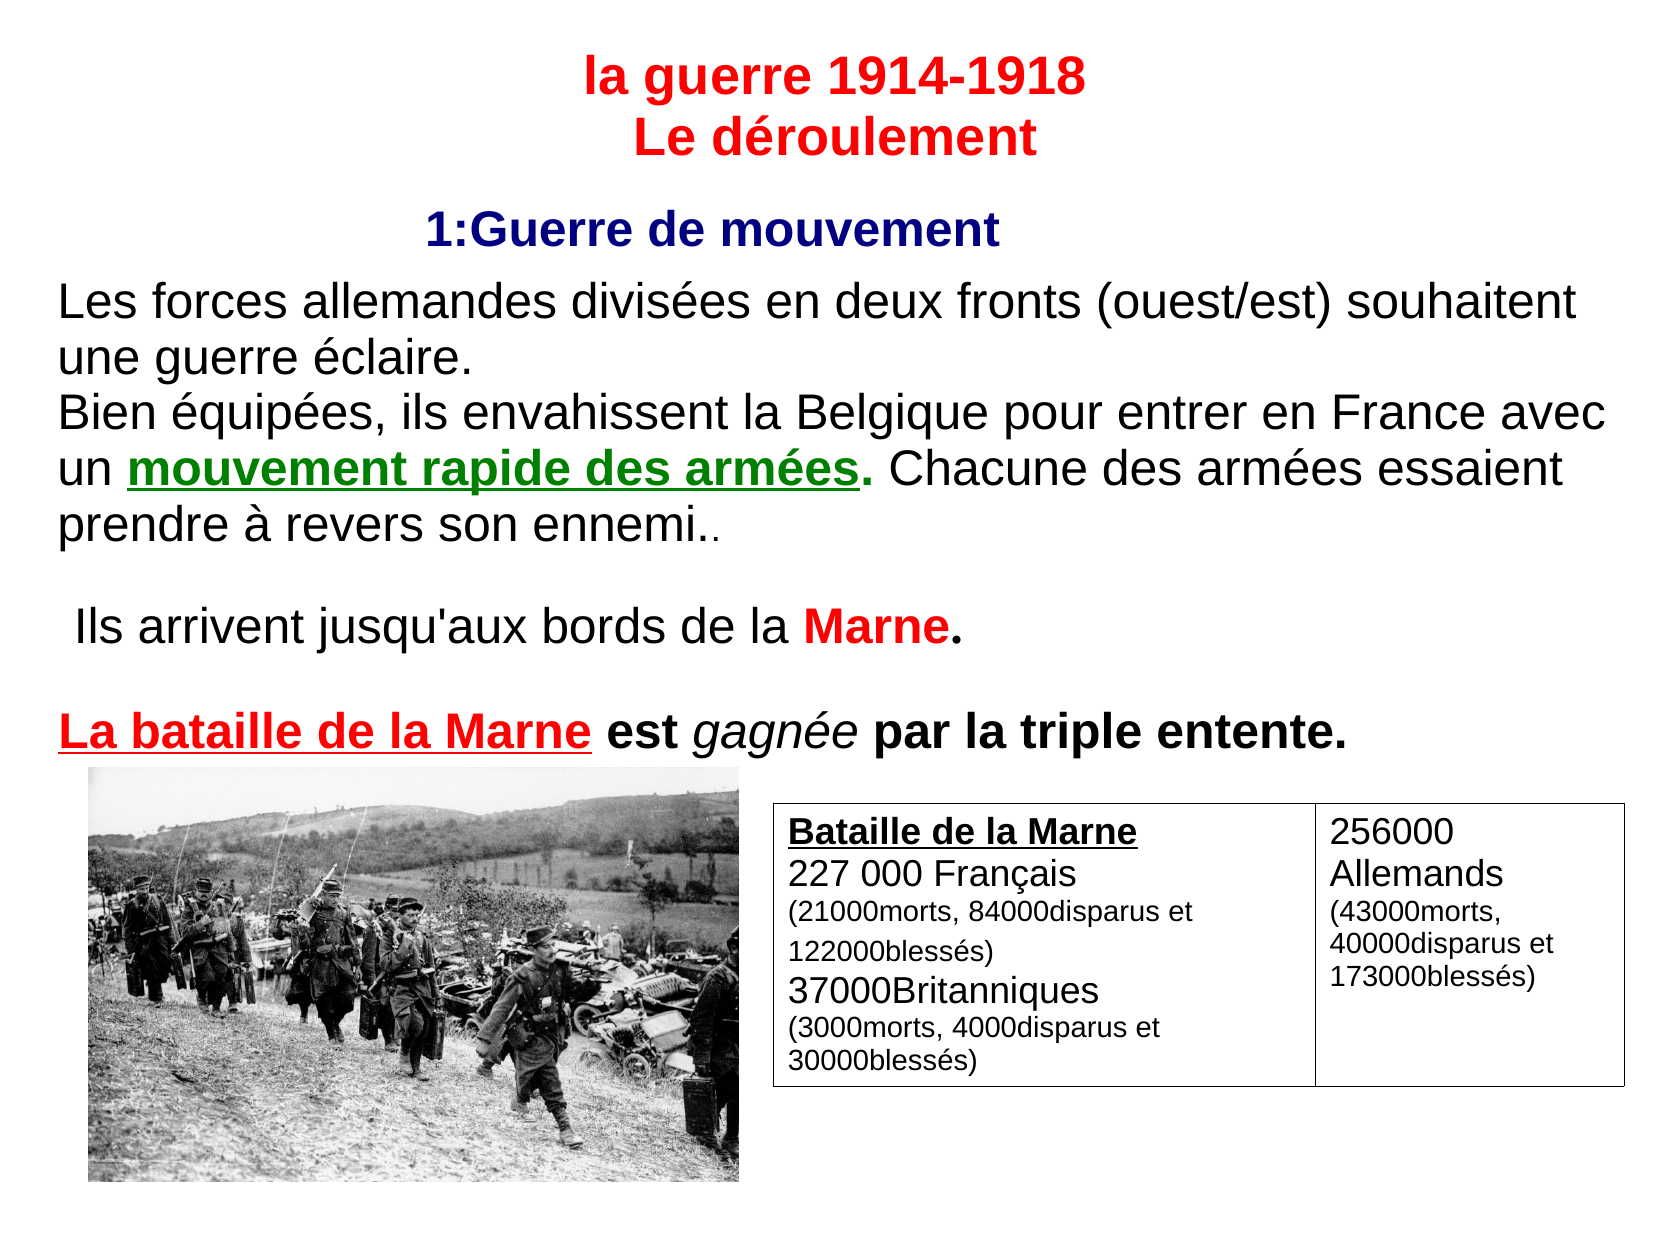

la guerre 1914-1918
Le déroulement
1:Guerre de mouvement
Les forces allemandes divisées en deux fronts (ouest/est) souhaitent une guerre éclaire.
Bien équipées, ils envahissent la Belgique pour entrer en France avec un mouvement rapide des armées. Chacune des armées essaient prendre à revers son ennemi..
Ils arrivent jusqu'aux bords de la Marne.
 La bataille de la Marne est gagnée par la triple entente.
| Bataille de la Marne 227 000 Français (21000morts, 84000disparus et 122000blessés) 37000Britanniques (3000morts, 4000disparus et 30000blessés) | 256000 Allemands (43000morts, 40000disparus et 173000blessés) |
| --- | --- |
a. guerre de tranchée